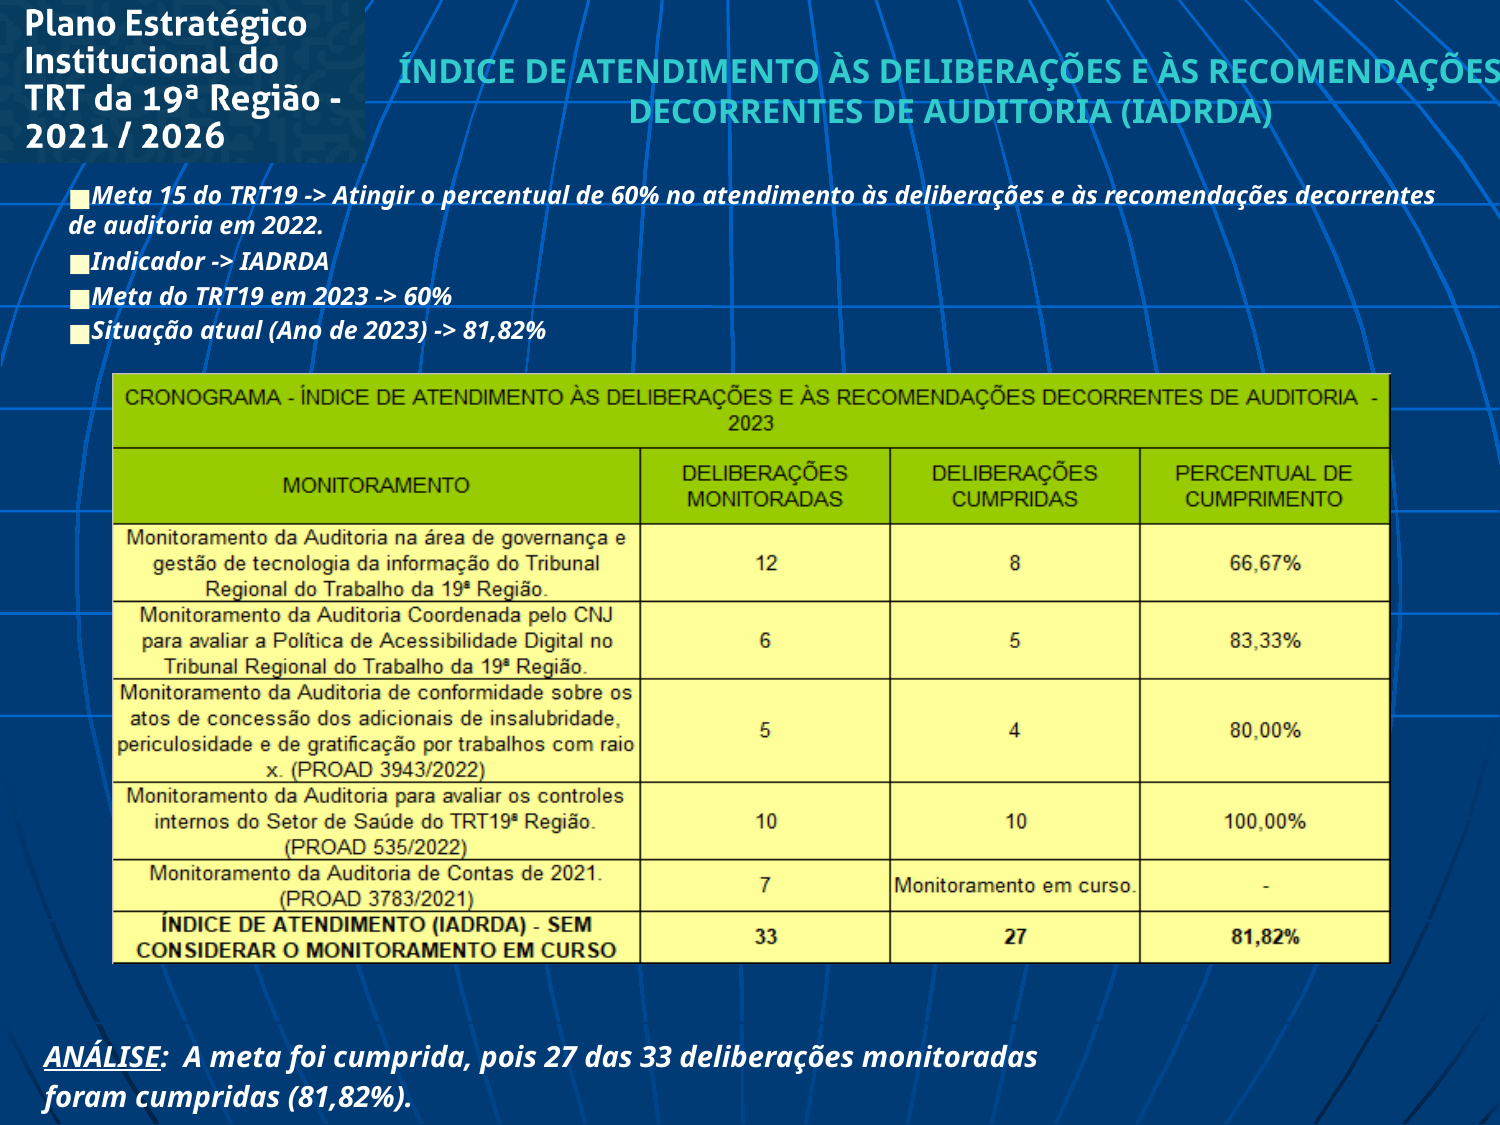

ÍNDICE DE ATENDIMENTO ÀS DELIBERAÇÕES E ÀS RECOMENDAÇÕES DECORRENTES DE AUDITORIA (IADRDA)
Meta 15 do TRT19 -> Atingir o percentual de 60% no atendimento às deliberações e às recomendações decorrentes de auditoria em 2022.
Indicador -> IADRDA
Meta do TRT19 em 2023 -> 60%
Situação atual (Ano de 2023) -> 81,82%
ANÁLISE: A meta foi cumprida, pois 27 das 33 deliberações monitoradas
foram cumpridas (81,82%).